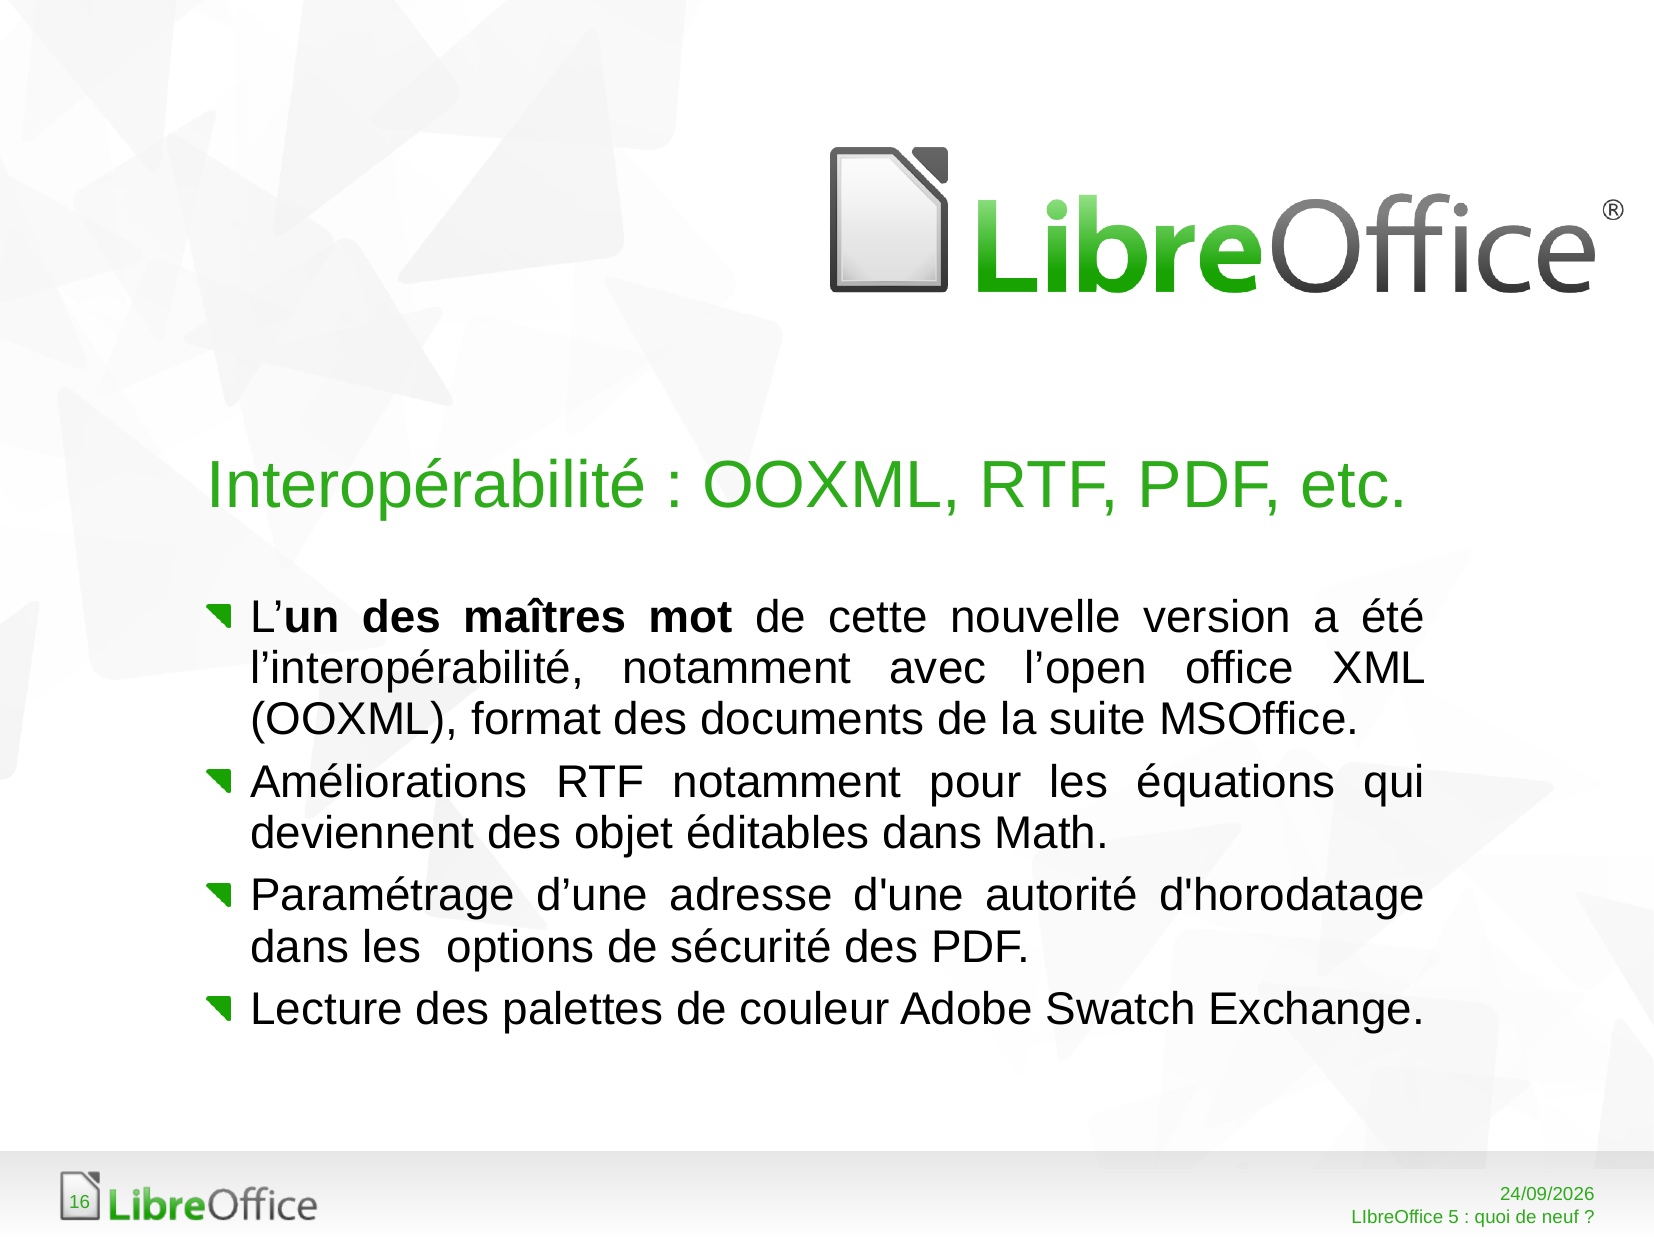

# Interopérabilité : OOXML, RTF, PDF, etc.
L’un des maîtres mot de cette nouvelle version a été l’interopérabilité, notamment avec l’open office XML (OOXML), format des documents de la suite MSOffice.
Améliorations RTF notamment pour les équations qui deviennent des objet éditables dans Math.
Paramétrage d’une adresse d'une autorité d'horodatage dans les options de sécurité des PDF.
Lecture des palettes de couleur Adobe Swatch Exchange.
16
LIbreOffice 5 : quoi de neuf ?